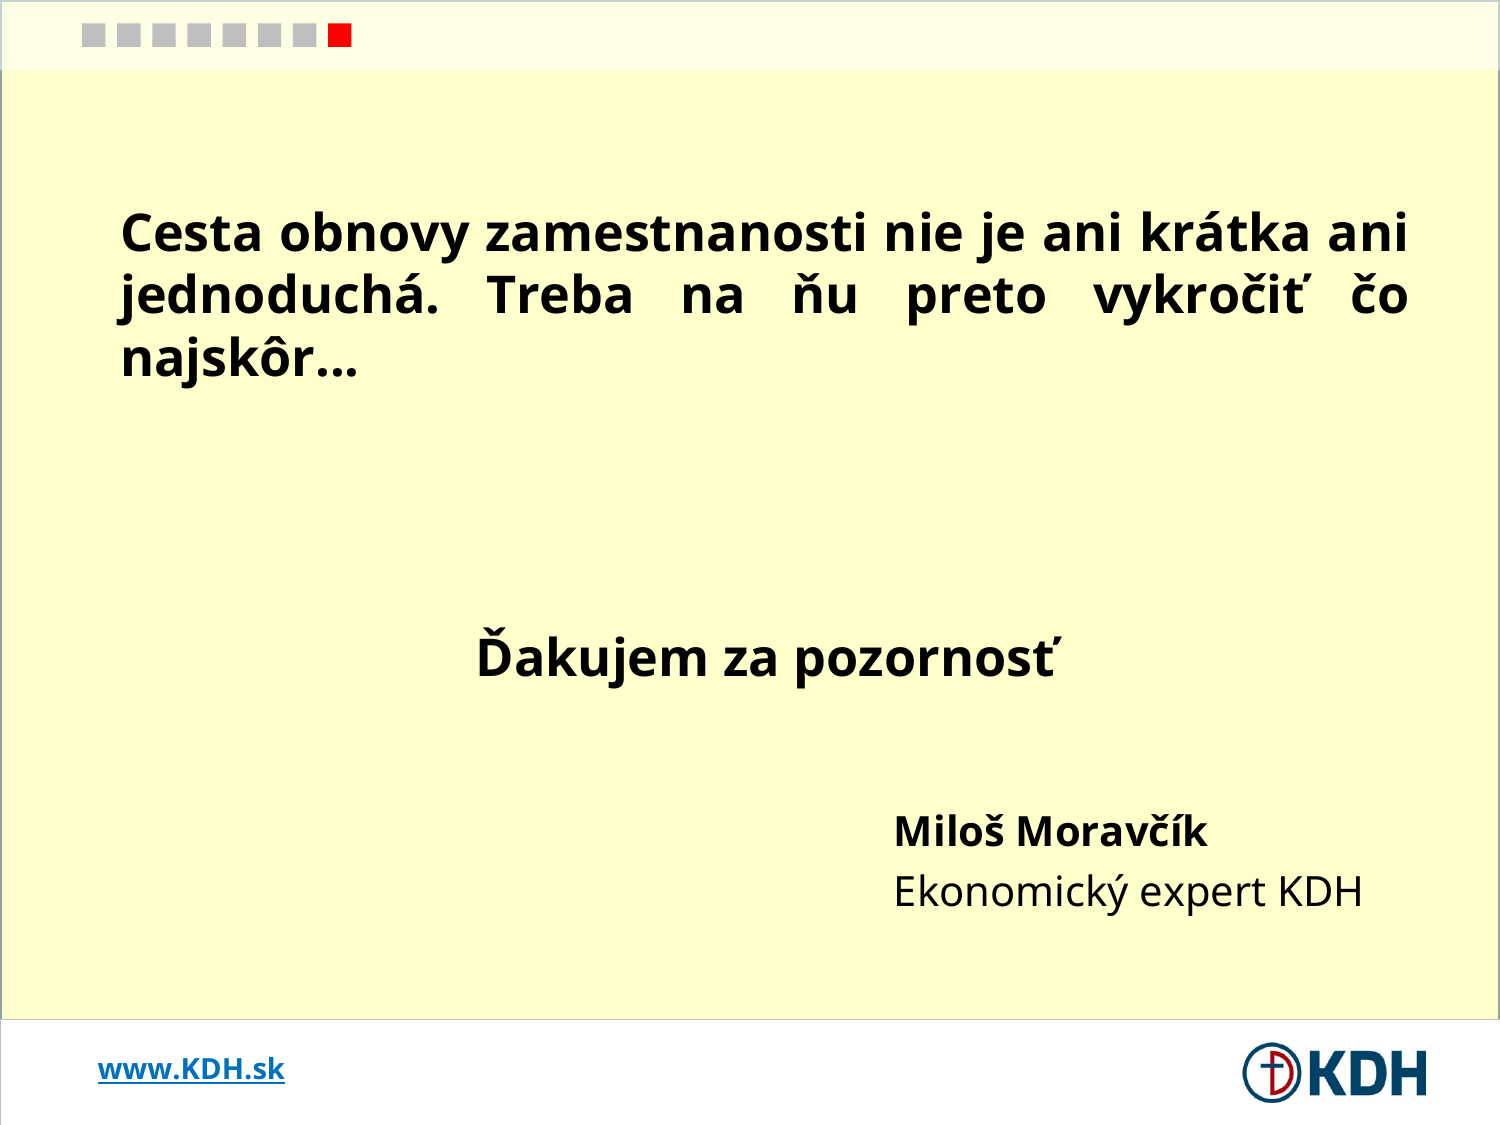

Cesta obnovy zamestnanosti nie je ani krátka ani jednoduchá. Treba na ňu preto vykročiť čo najskôr...
# Ďakujem za pozornosť
Miloš Moravčík
Ekonomický expert KDH